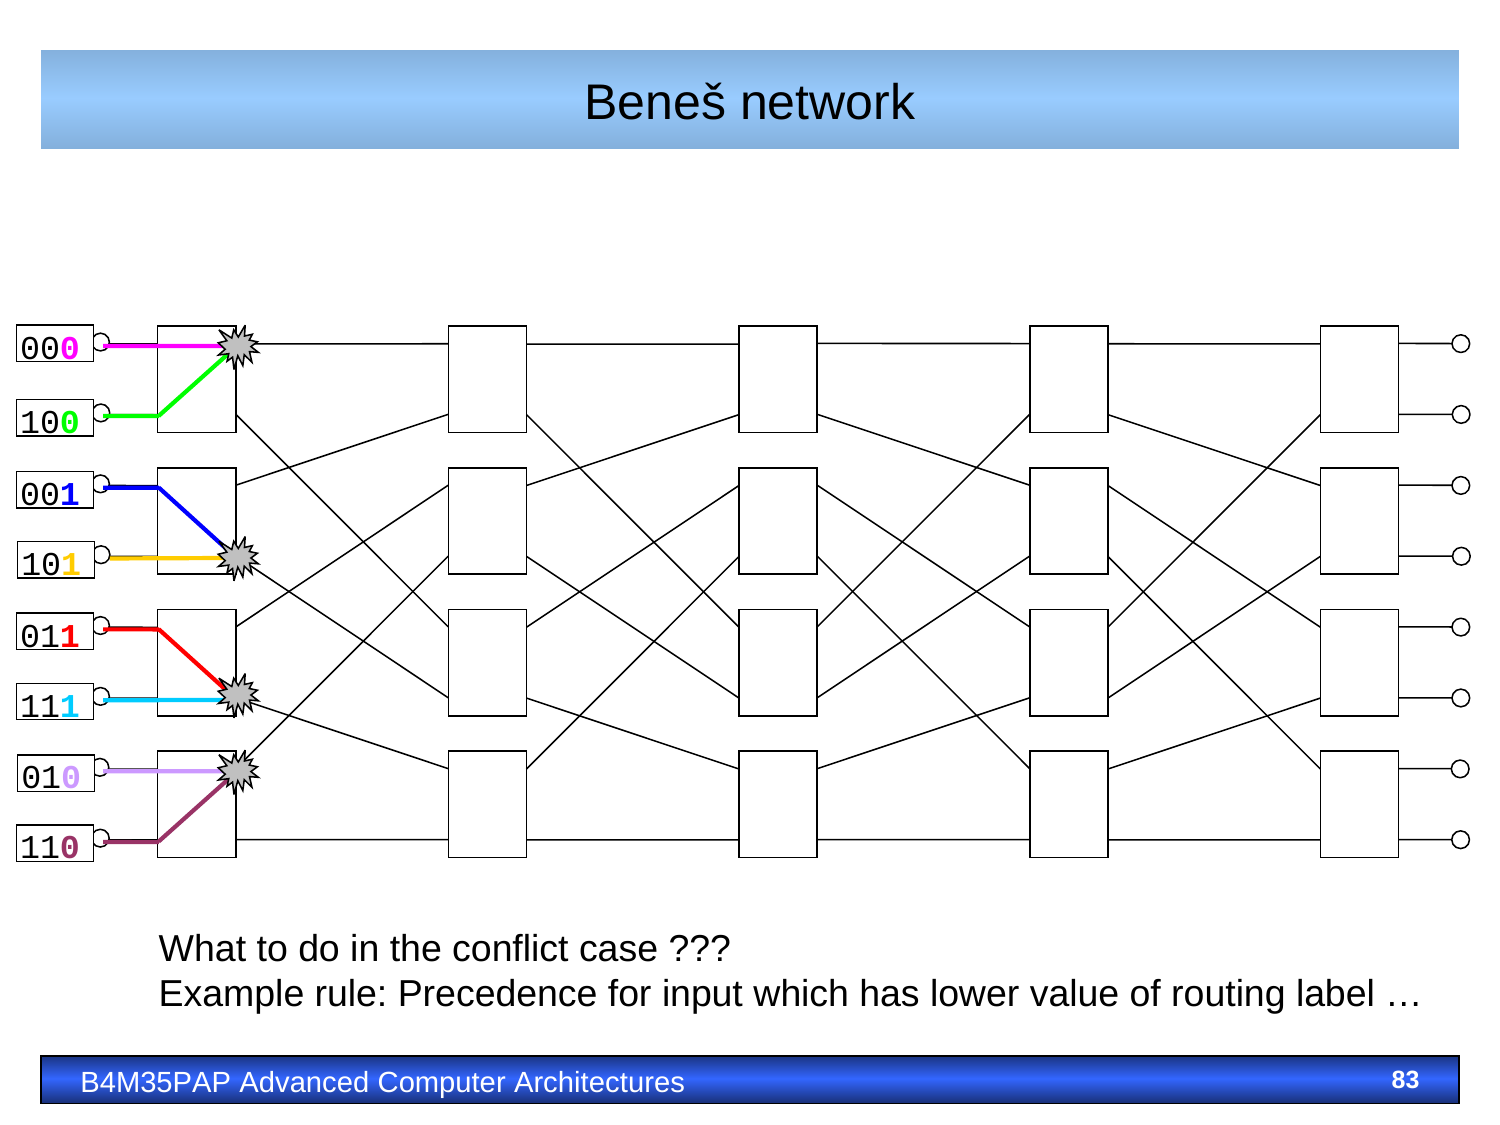

# Beneš network
000
100
001
101
011
111
010
110
What to do in the conflict case ???
Example rule: Precedence for input which has lower value of routing label …